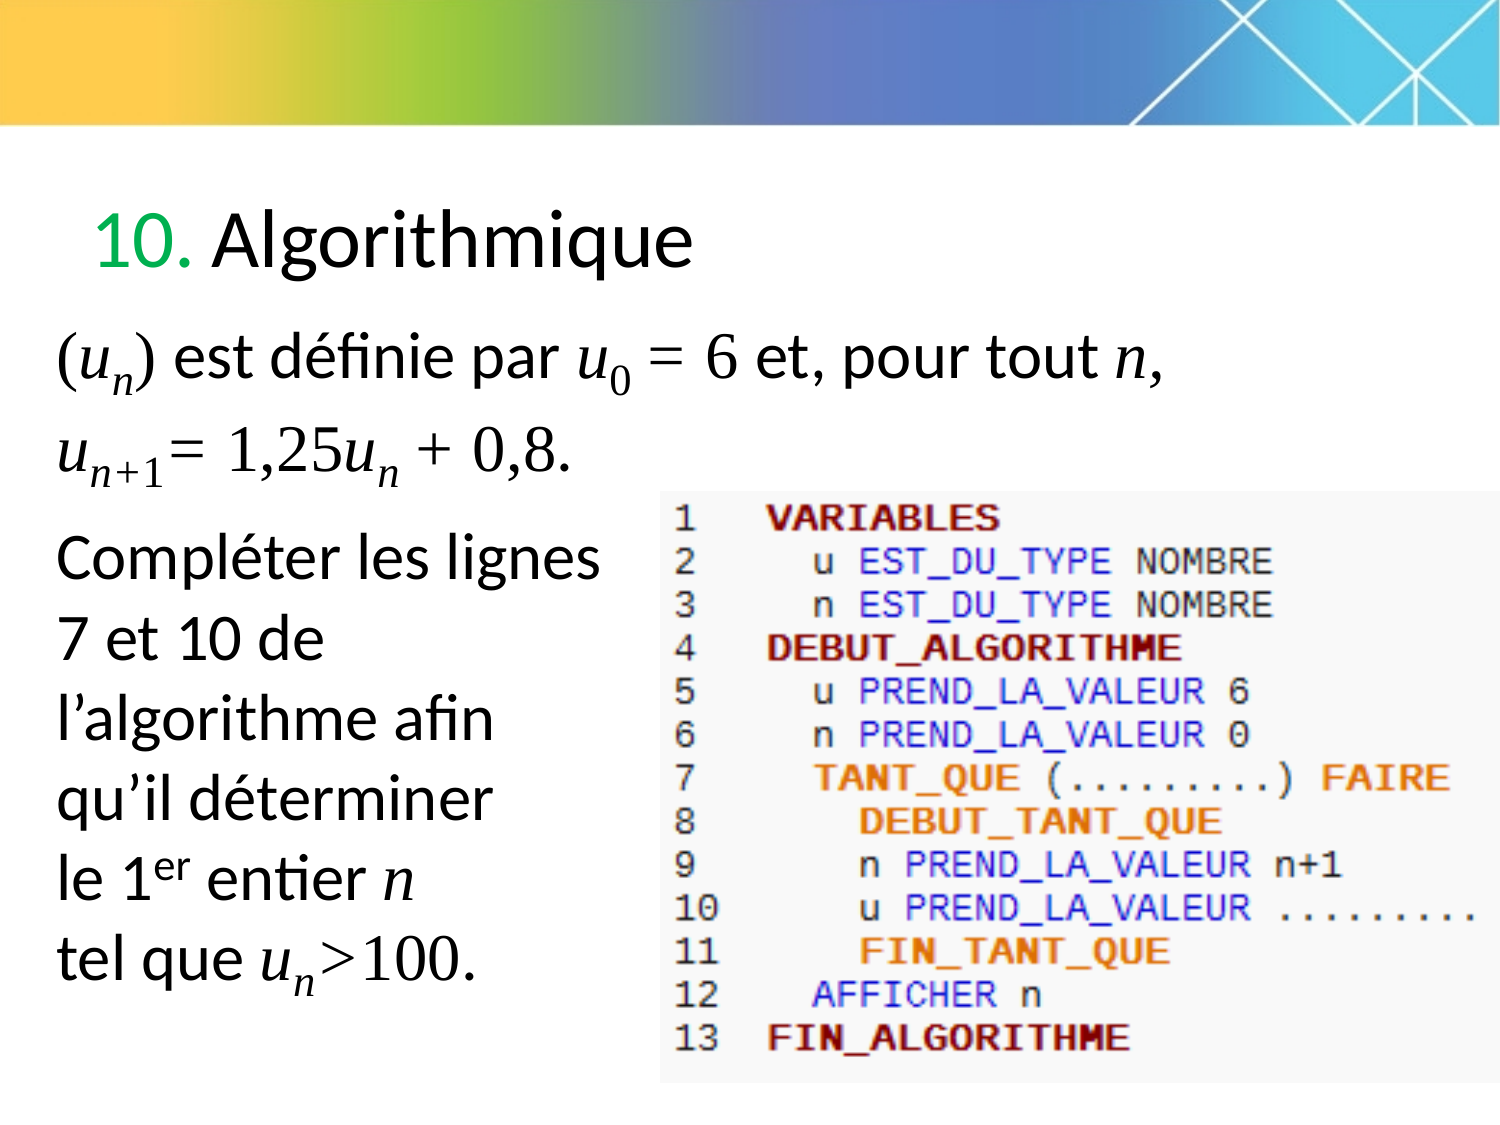

# Algorithmique
(un) est définie par u0 = 6 et, pour tout n, un+1= 1,25un + 0,8.
Compléter les lignes
7 et 10 de
l’algorithme afin
qu’il déterminer
le 1er entier n
tel que un>100.